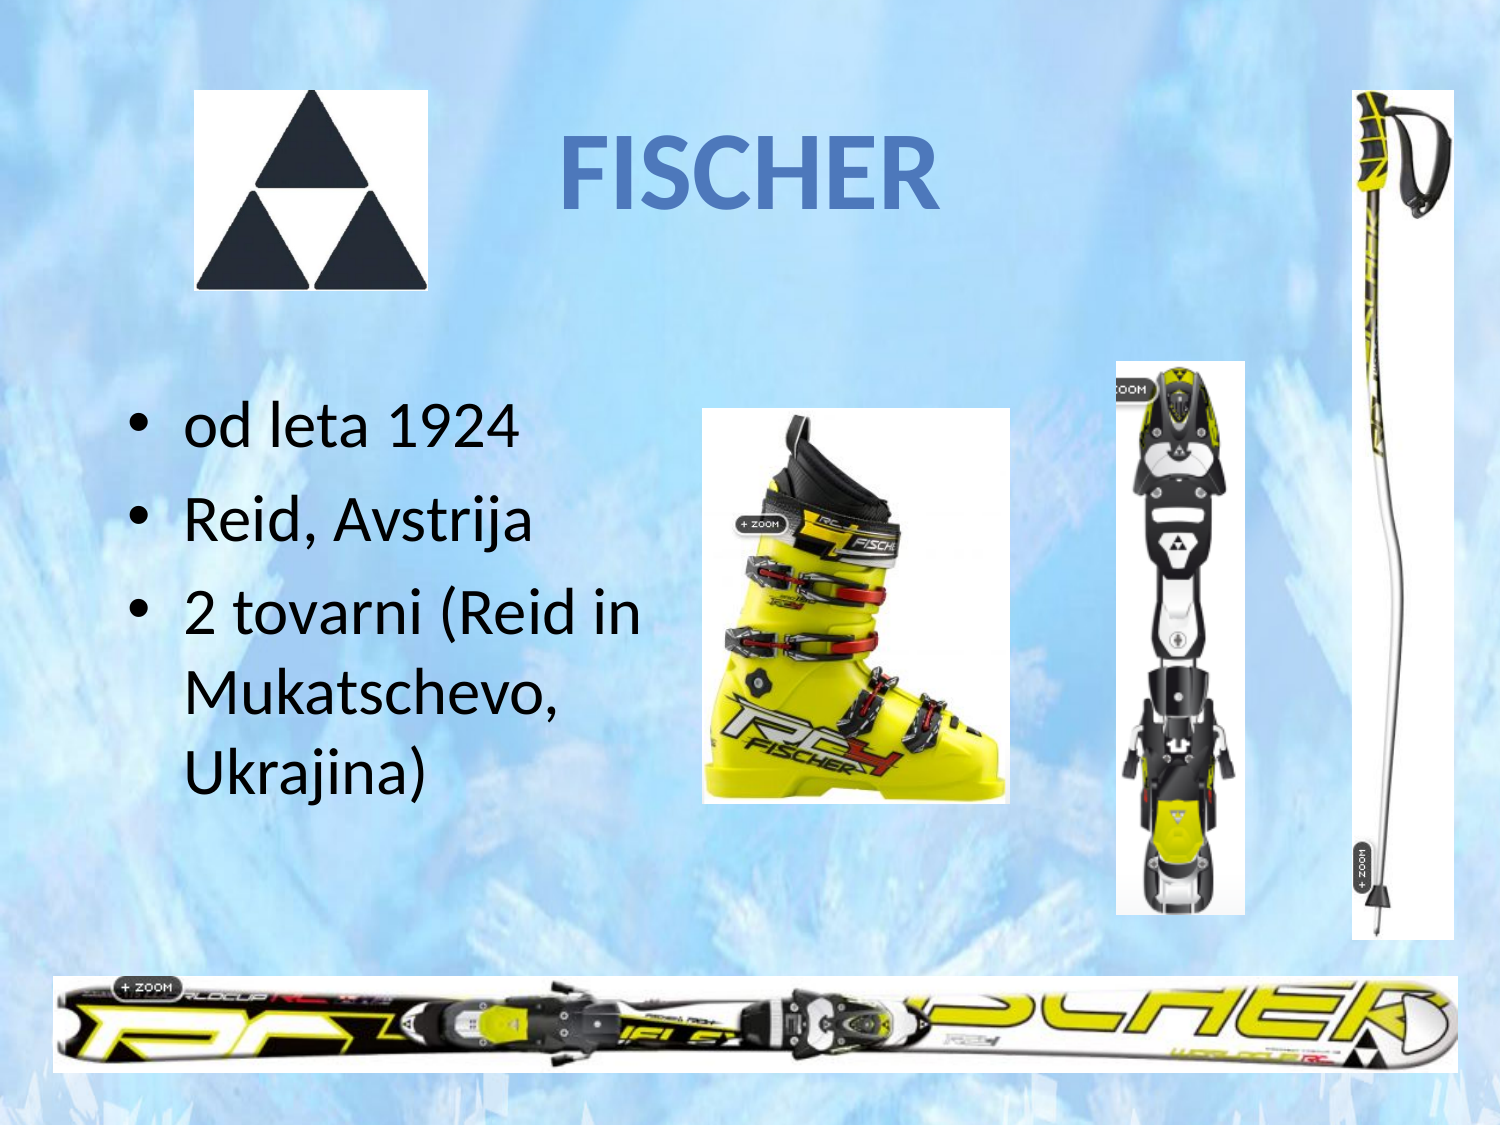

fischer
# od leta 1924
Reid, Avstrija
2 tovarni (Reid in Mukatschevo, Ukrajina)